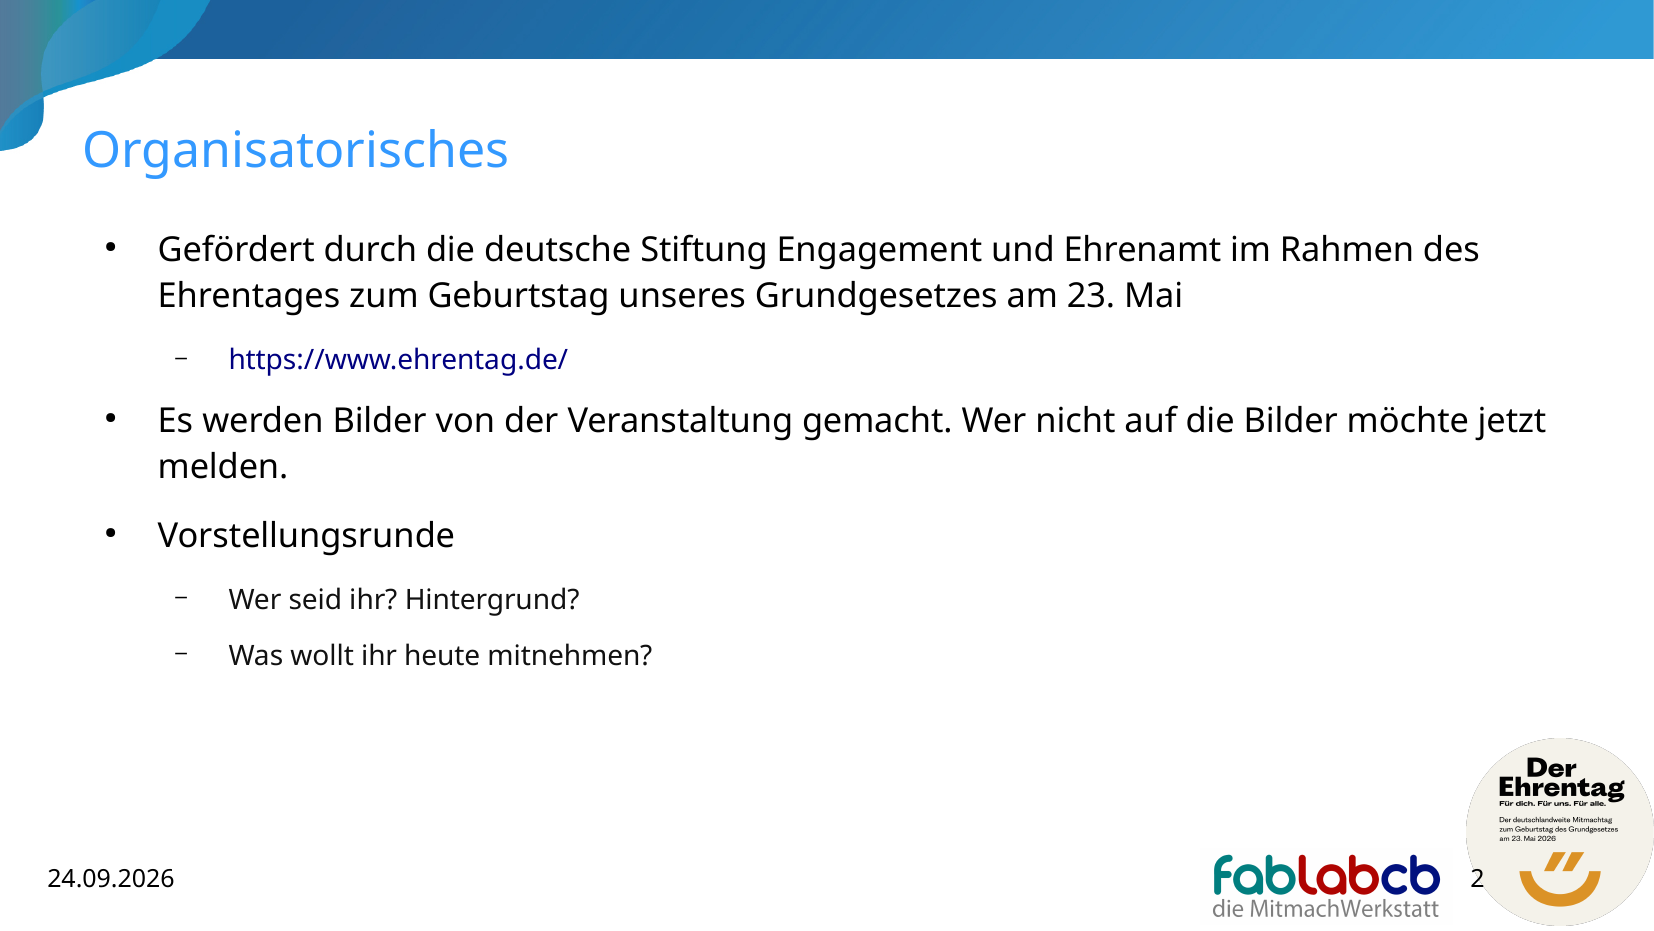

# Organisatorisches
Gefördert durch die deutsche Stiftung Engagement und Ehrenamt im Rahmen des Ehrentages zum Geburtstag unseres Grundgesetzes am 23. Mai
https://www.ehrentag.de/
Es werden Bilder von der Veranstaltung gemacht. Wer nicht auf die Bilder möchte jetzt melden.
Vorstellungsrunde
Wer seid ihr? Hintergrund?
Was wollt ihr heute mitnehmen?
2